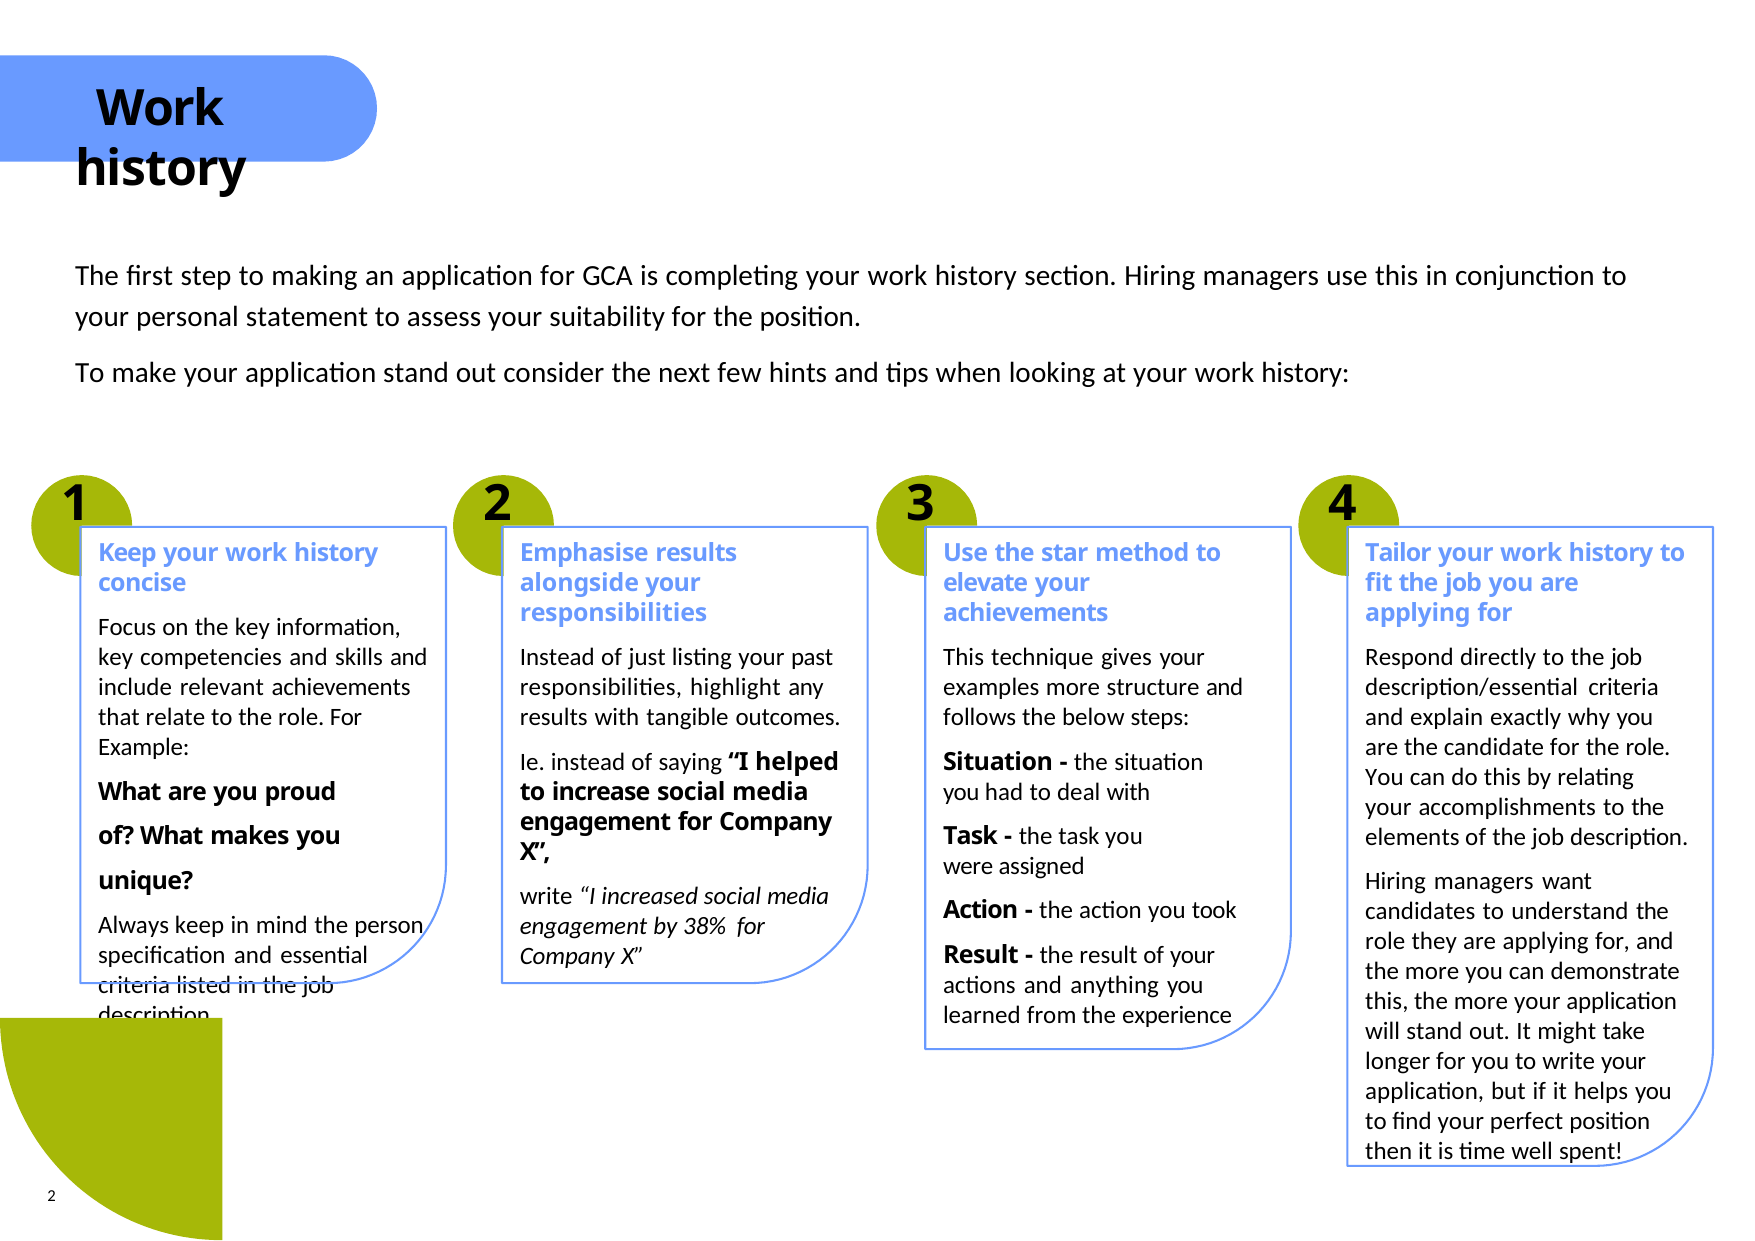

# Work history
The first step to making an application for GCA is completing your work history section. Hiring managers use this in conjunction to your personal statement to assess your suitability for the position.
To make your application stand out consider the next few hints and tips when looking at your work history:
1	2	3	4
Keep your work history concise
Focus on the key information, key competencies and skills and include relevant achievements that relate to the role. For Example:
What are you proud of? What makes you unique?
Always keep in mind the person specification and essential criteria listed in the job description
Tailor your work history to fit the job you are applying for
Respond directly to the job description/essential criteria and explain exactly why you are the candidate for the role. You can do this by relating your accomplishments to the
elements of the job description.
Hiring managers want candidates to understand the role they are applying for, and the more you can demonstrate this, the more your application will stand out. It might take longer for you to write your application, but if it helps you to find your perfect position then it is time well spent!
Use the star method to elevate your achievements
This technique gives your examples more structure and follows the below steps:
Situation - the situation you had to deal with
Task - the task you were assigned
Action - the action you took
Result - the result of your actions and anything you learned from the experience
Emphasise results alongside your responsibilities
Instead of just listing your past responsibilities, highlight any results with tangible outcomes.
Ie. instead of saying “I helped to increase social media engagement for Company X”,
write “I increased social media engagement by 38% for Company X”
2